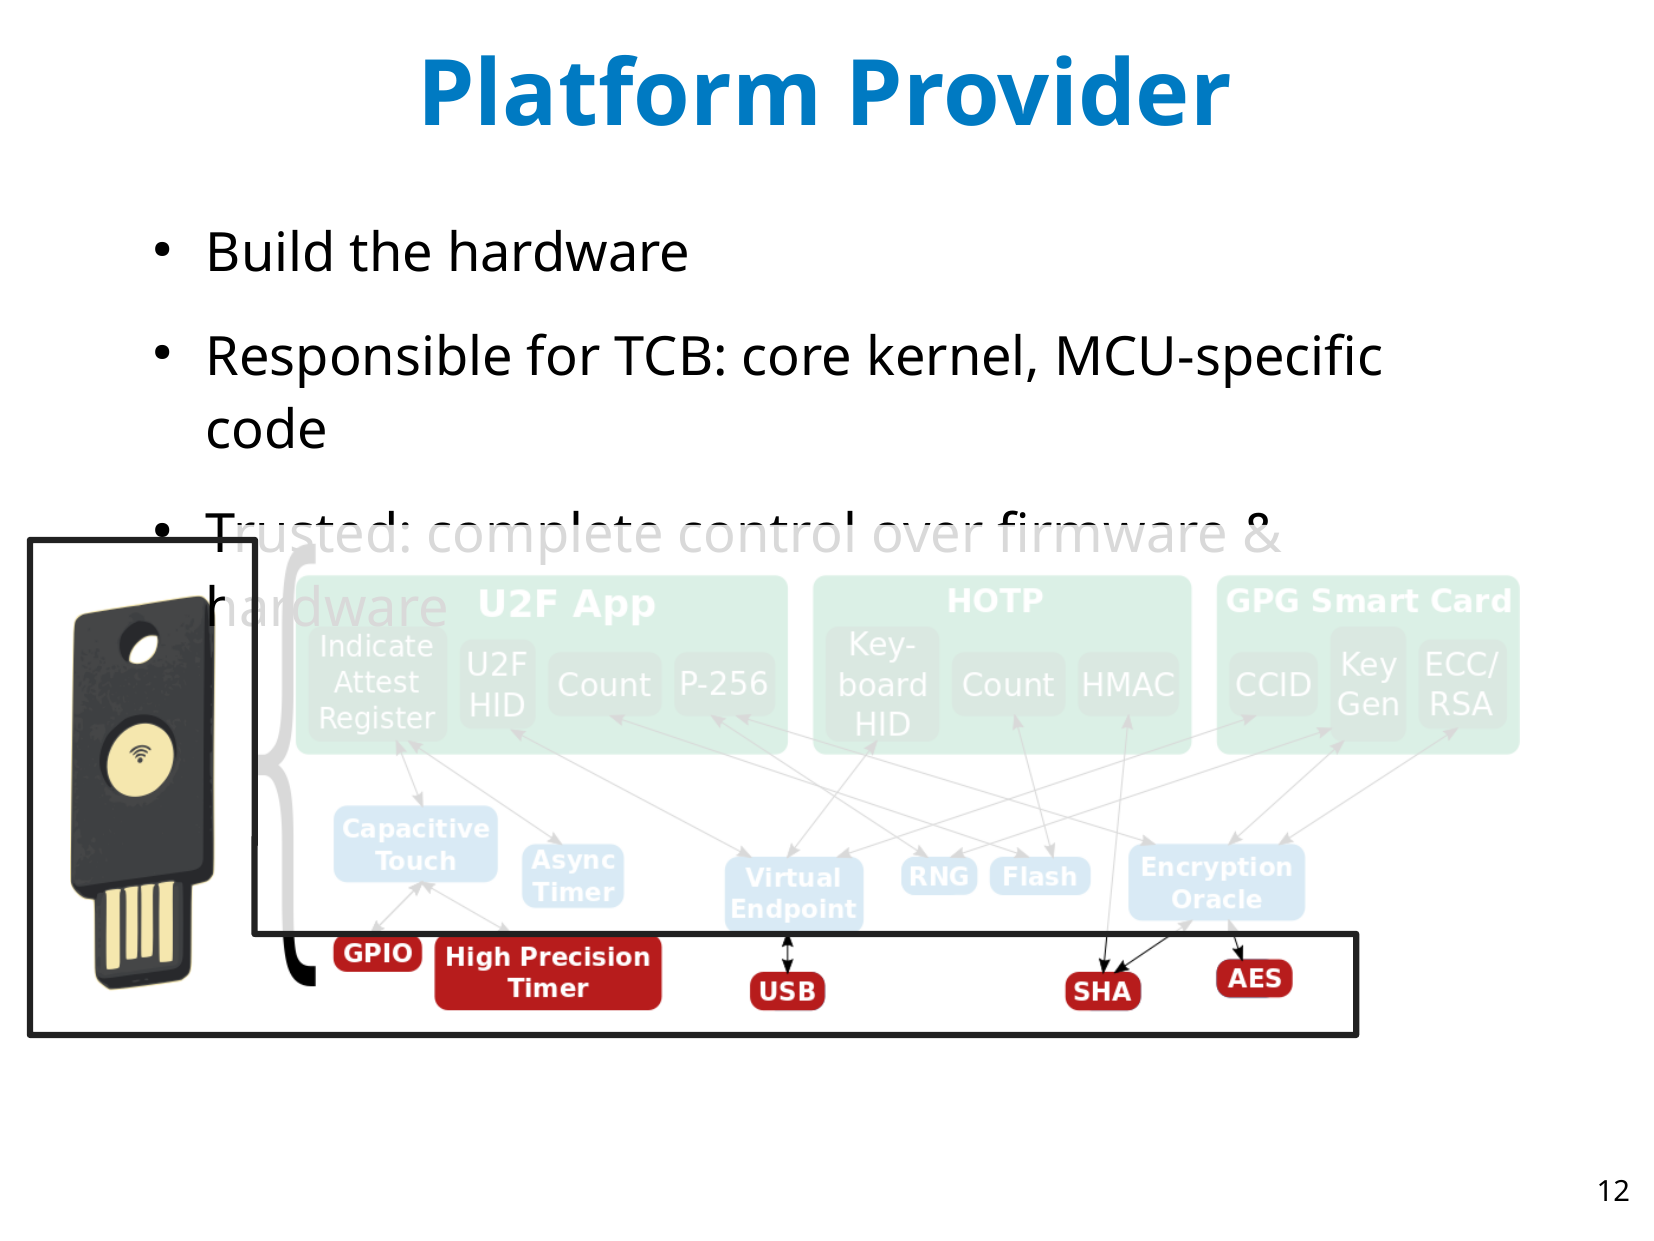

Platform Provider
# Build the hardware
Responsible for TCB: core kernel, MCU-specific code
Trusted: complete control over firmware & hardware
12